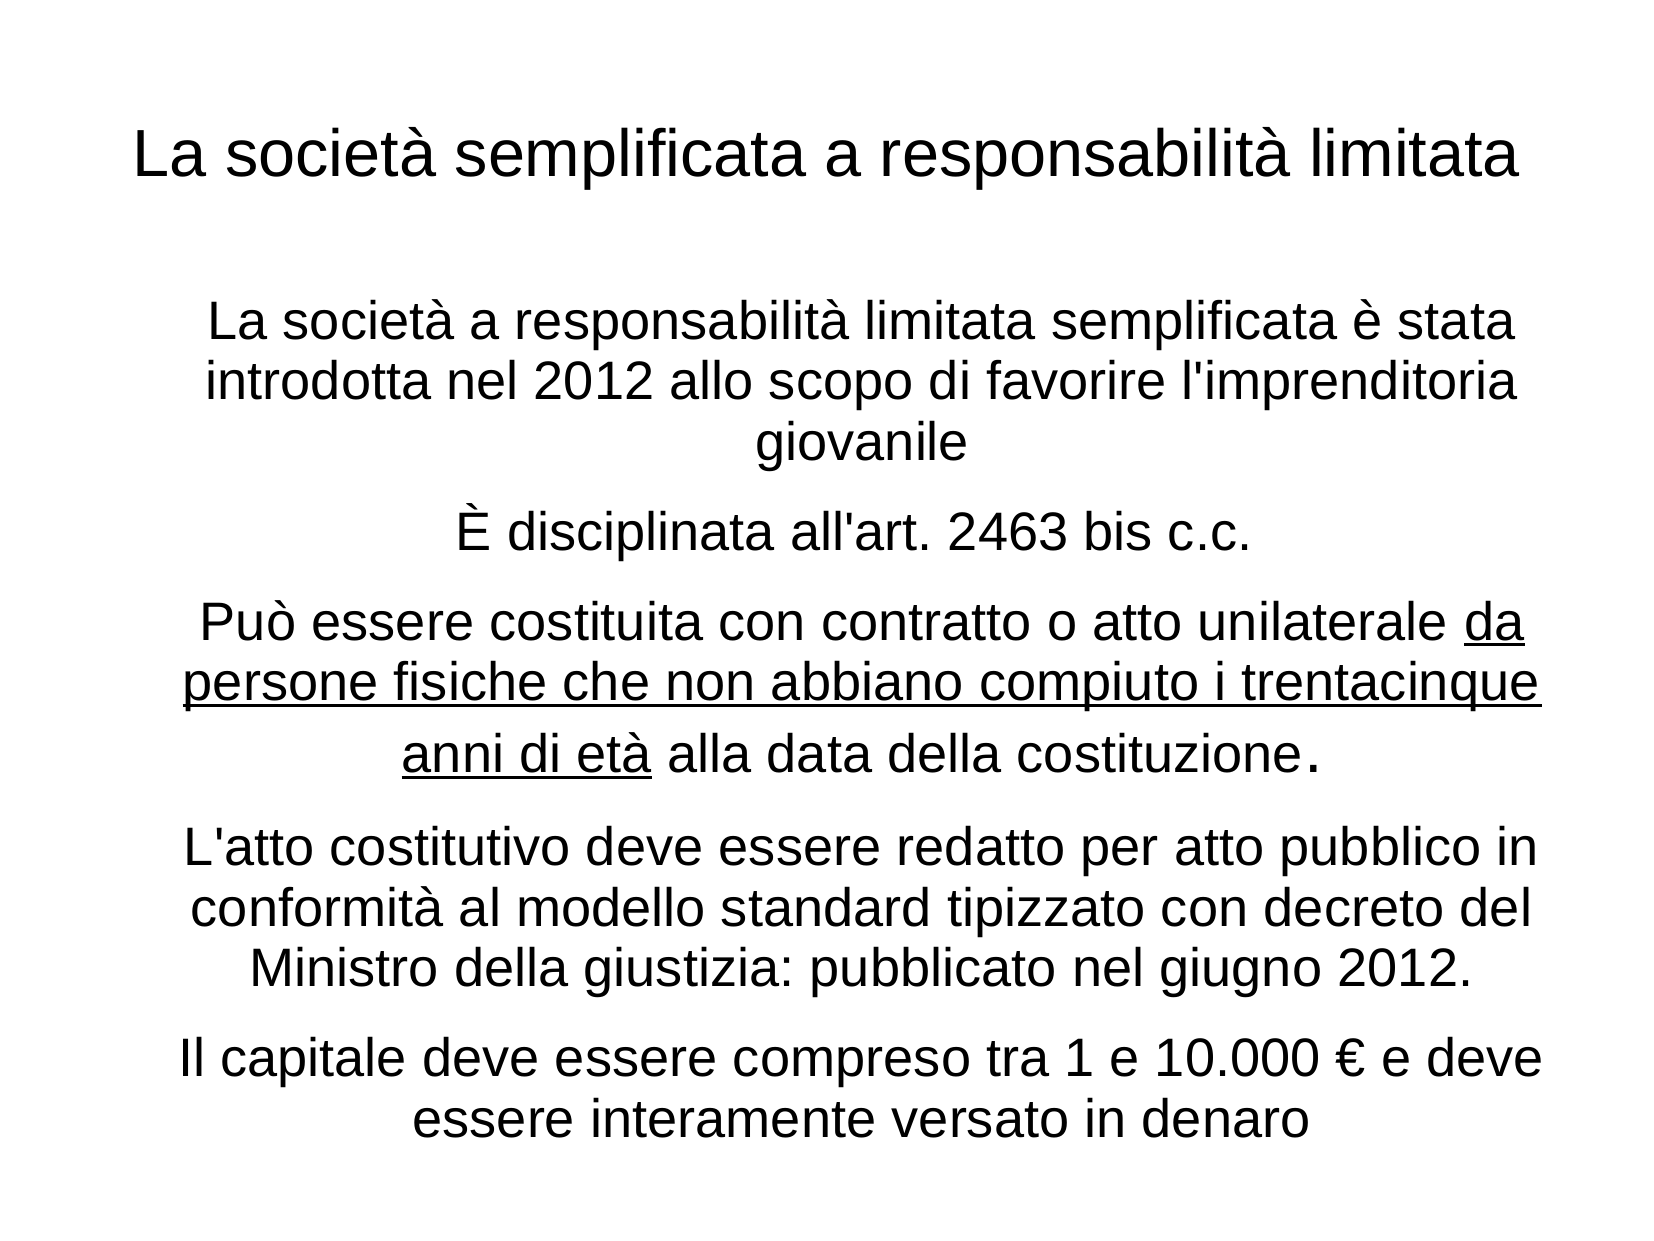

# La società semplificata a responsabilità limitata
La società a responsabilità limitata semplificata è stata introdotta nel 2012 allo scopo di favorire l'imprenditoria giovanile
È disciplinata all'art. 2463 bis c.c.
Può essere costituita con contratto o atto unilaterale da persone fisiche che non abbiano compiuto i trentacinque anni di età alla data della costituzione.
L'atto costitutivo deve essere redatto per atto pubblico in conformità al modello standard tipizzato con decreto del Ministro della giustizia: pubblicato nel giugno 2012.
Il capitale deve essere compreso tra 1 e 10.000 € e deve essere interamente versato in denaro